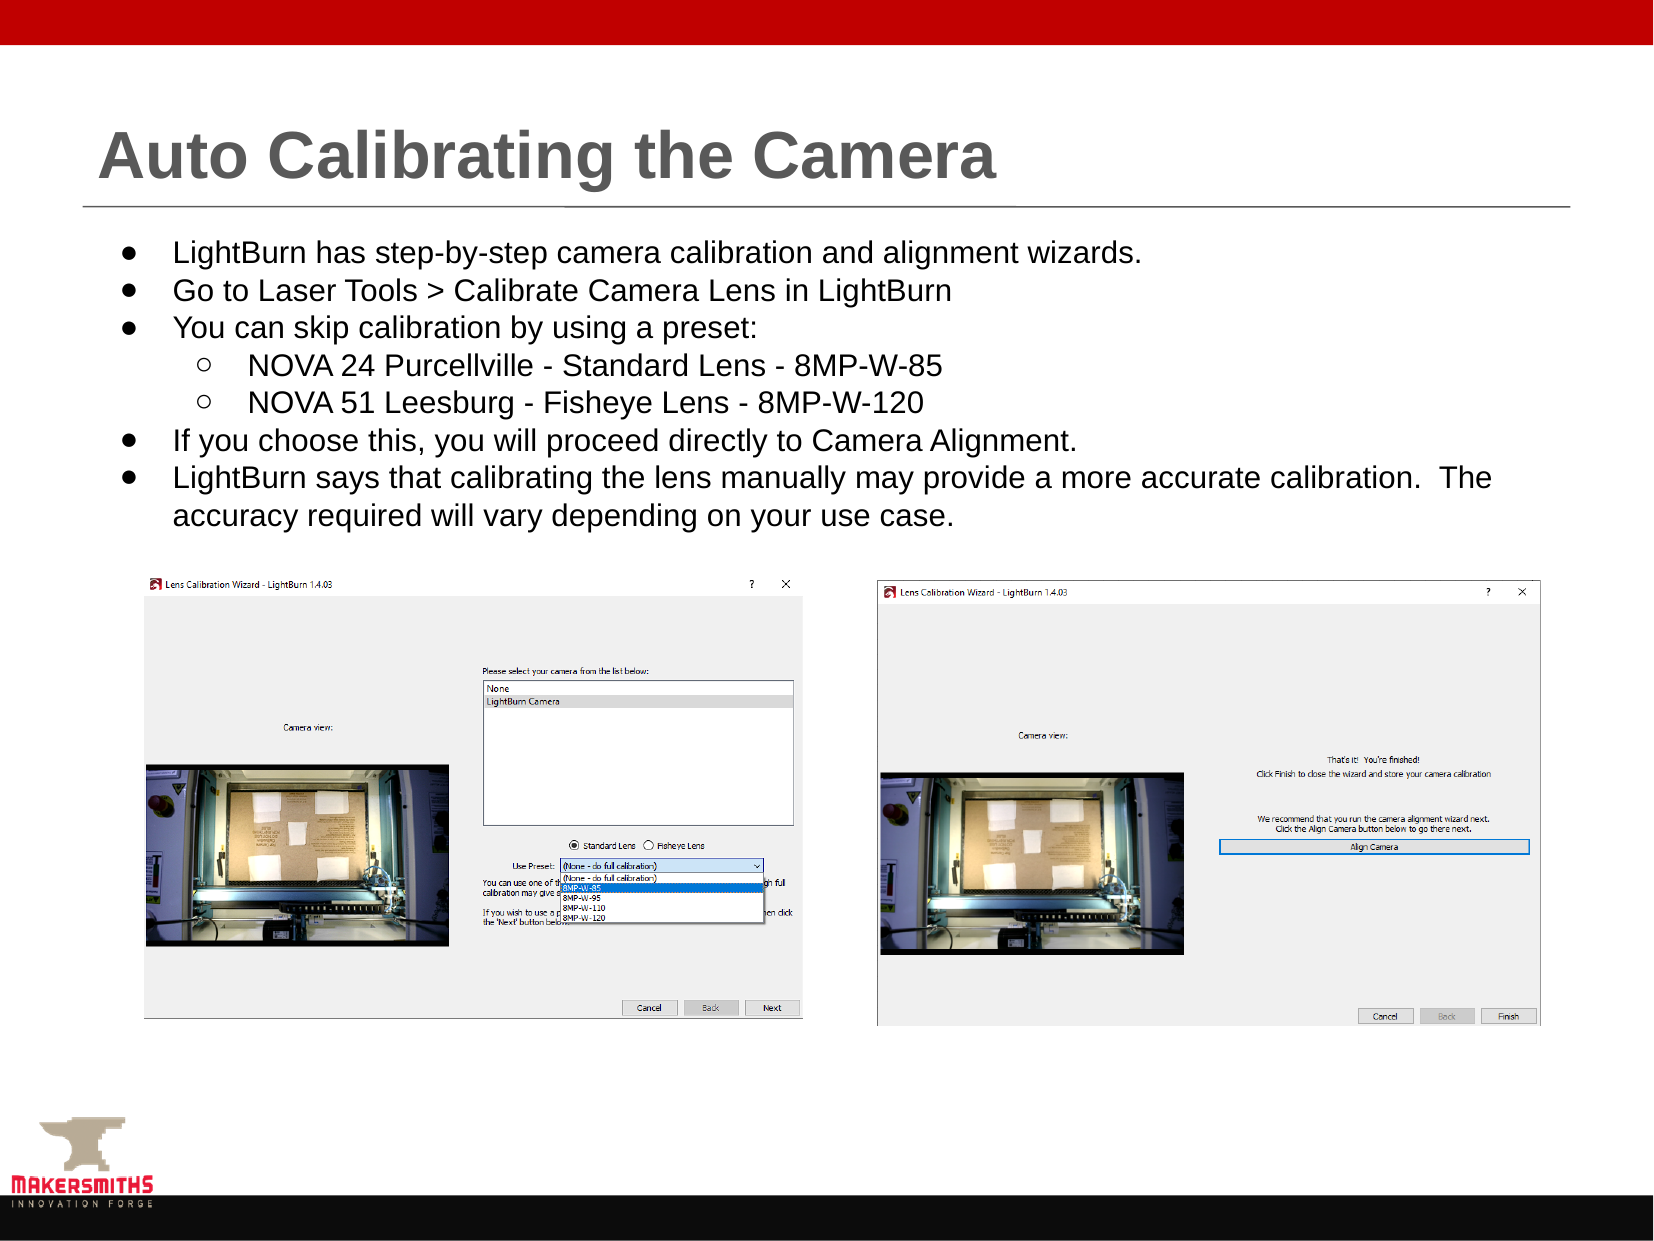

# Auto Calibrating the Camera
LightBurn has step-by-step camera calibration and alignment wizards.
Go to Laser Tools > Calibrate Camera Lens in LightBurn
You can skip calibration by using a preset:
NOVA 24 Purcellville - Standard Lens - 8MP-W-85
NOVA 51 Leesburg - Fisheye Lens - 8MP-W-120
If you choose this, you will proceed directly to Camera Alignment.
LightBurn says that calibrating the lens manually may provide a more accurate calibration. The accuracy required will vary depending on your use case.